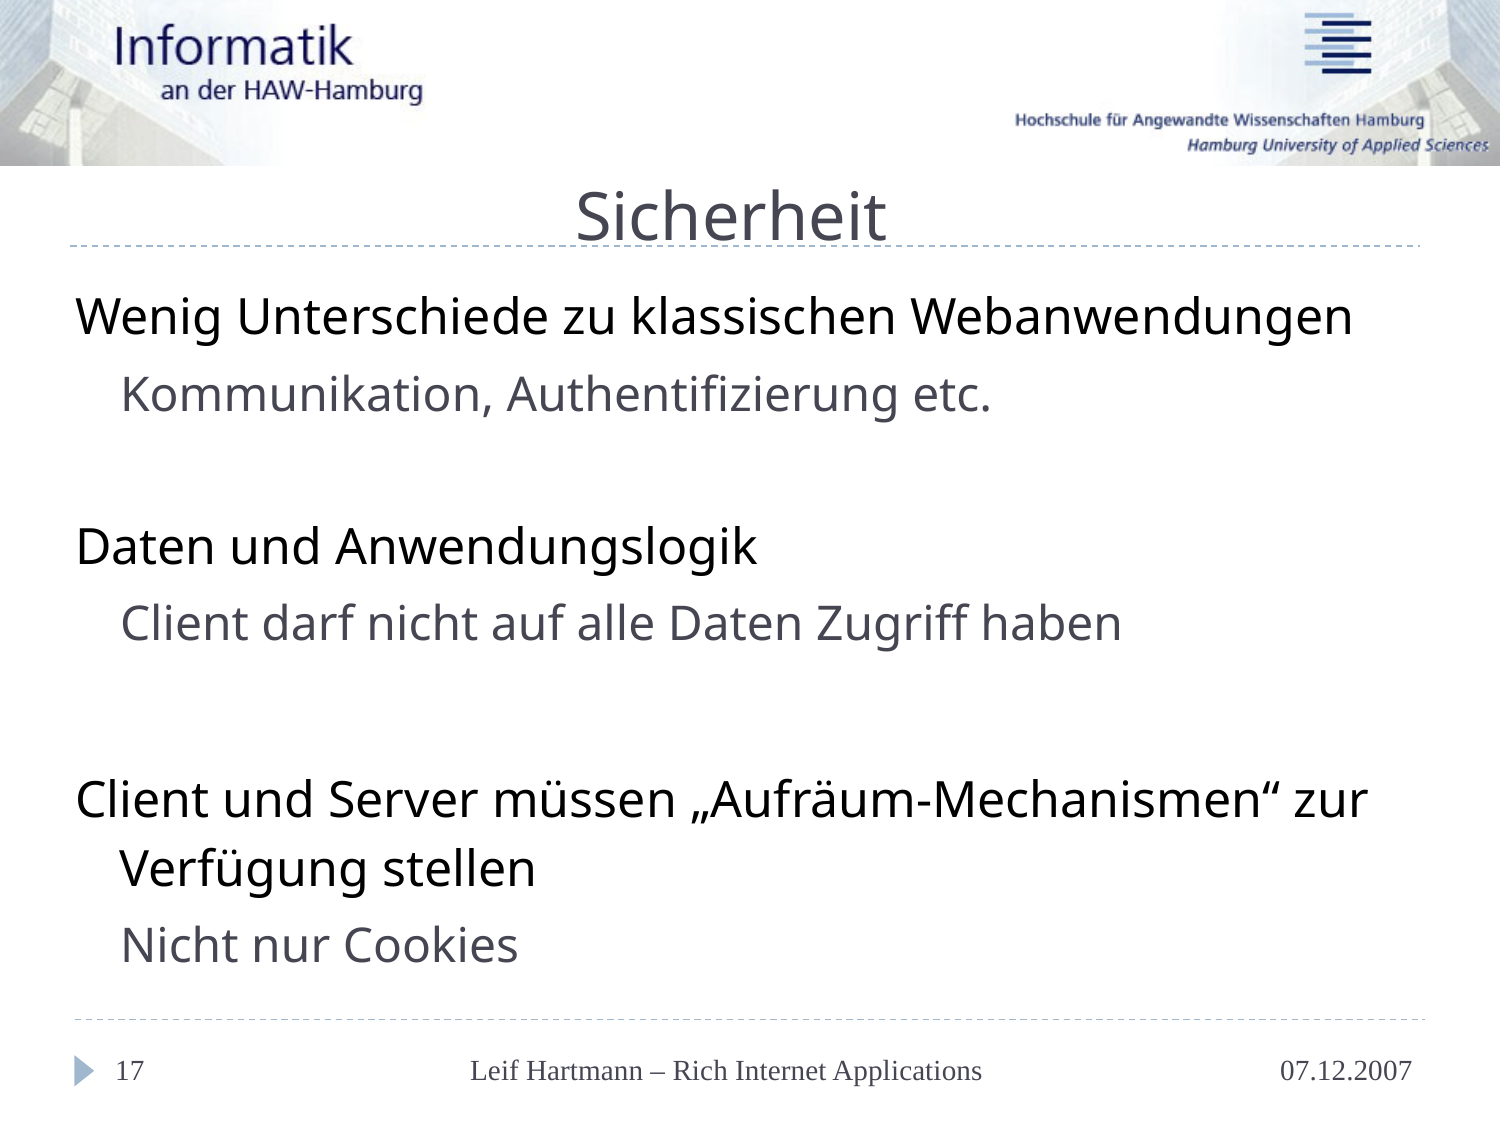

# Sicherheit
Wenig Unterschiede zu klassischen Webanwendungen
Kommunikation, Authentifizierung etc.
Daten und Anwendungslogik
Client darf nicht auf alle Daten Zugriff haben
Client und Server müssen „Aufräum-Mechanismen“ zur Verfügung stellen
Nicht nur Cookies
17
07.12.2007
Leif Hartmann - Rich Internet Applications